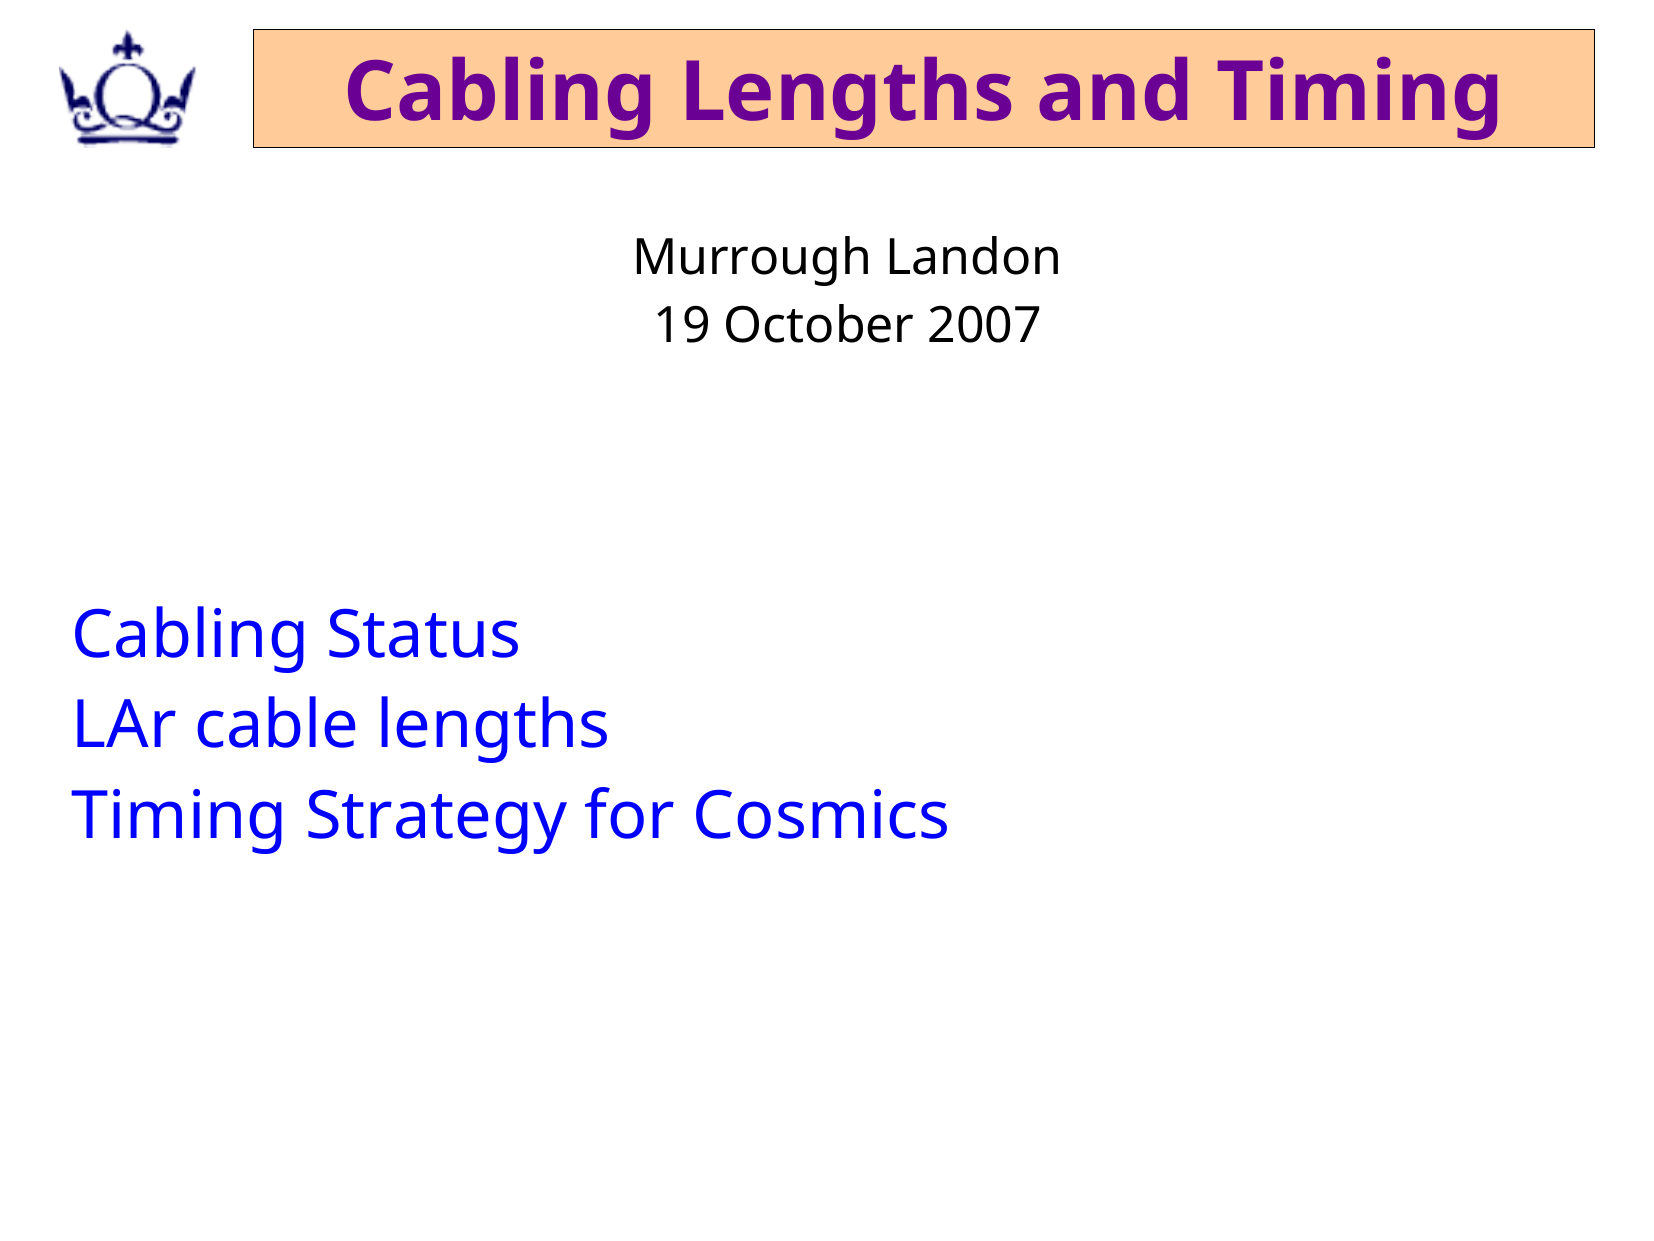

# Cabling Lengths and Timing
Murrough Landon
19 October 2007
Cabling Status
LAr cable lengths
Timing Strategy for Cosmics